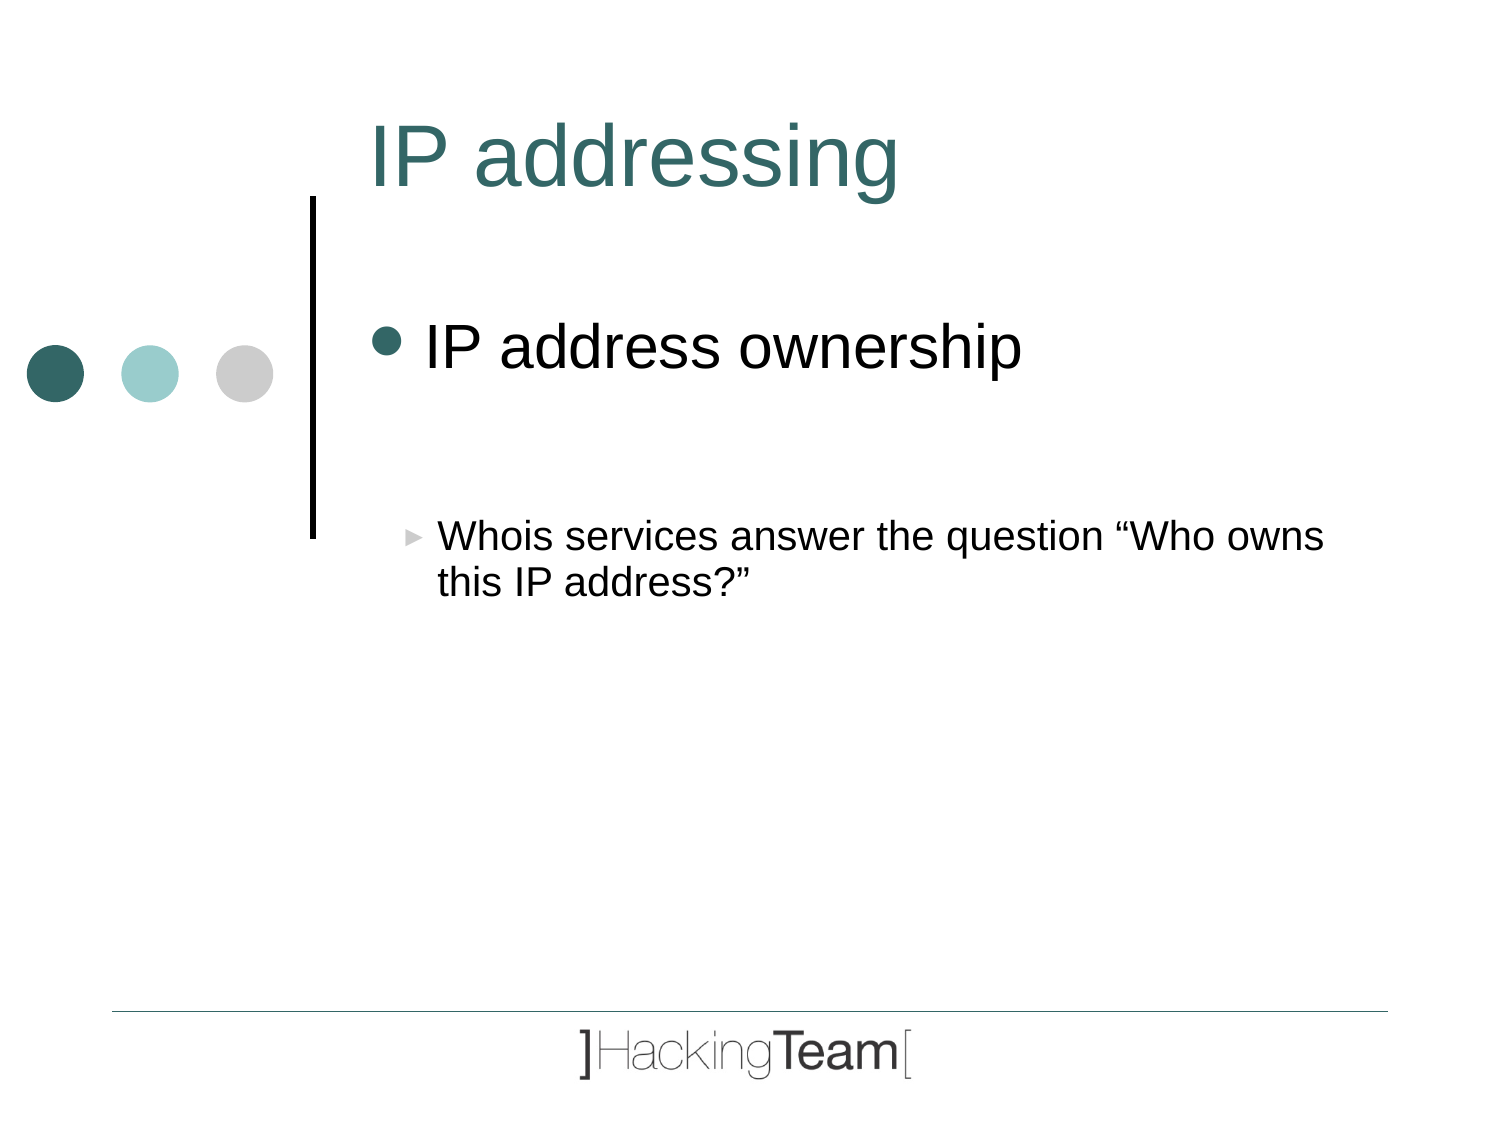

# IP addressing
IP address ownership
Whois services answer the question “Who owns this IP address?”